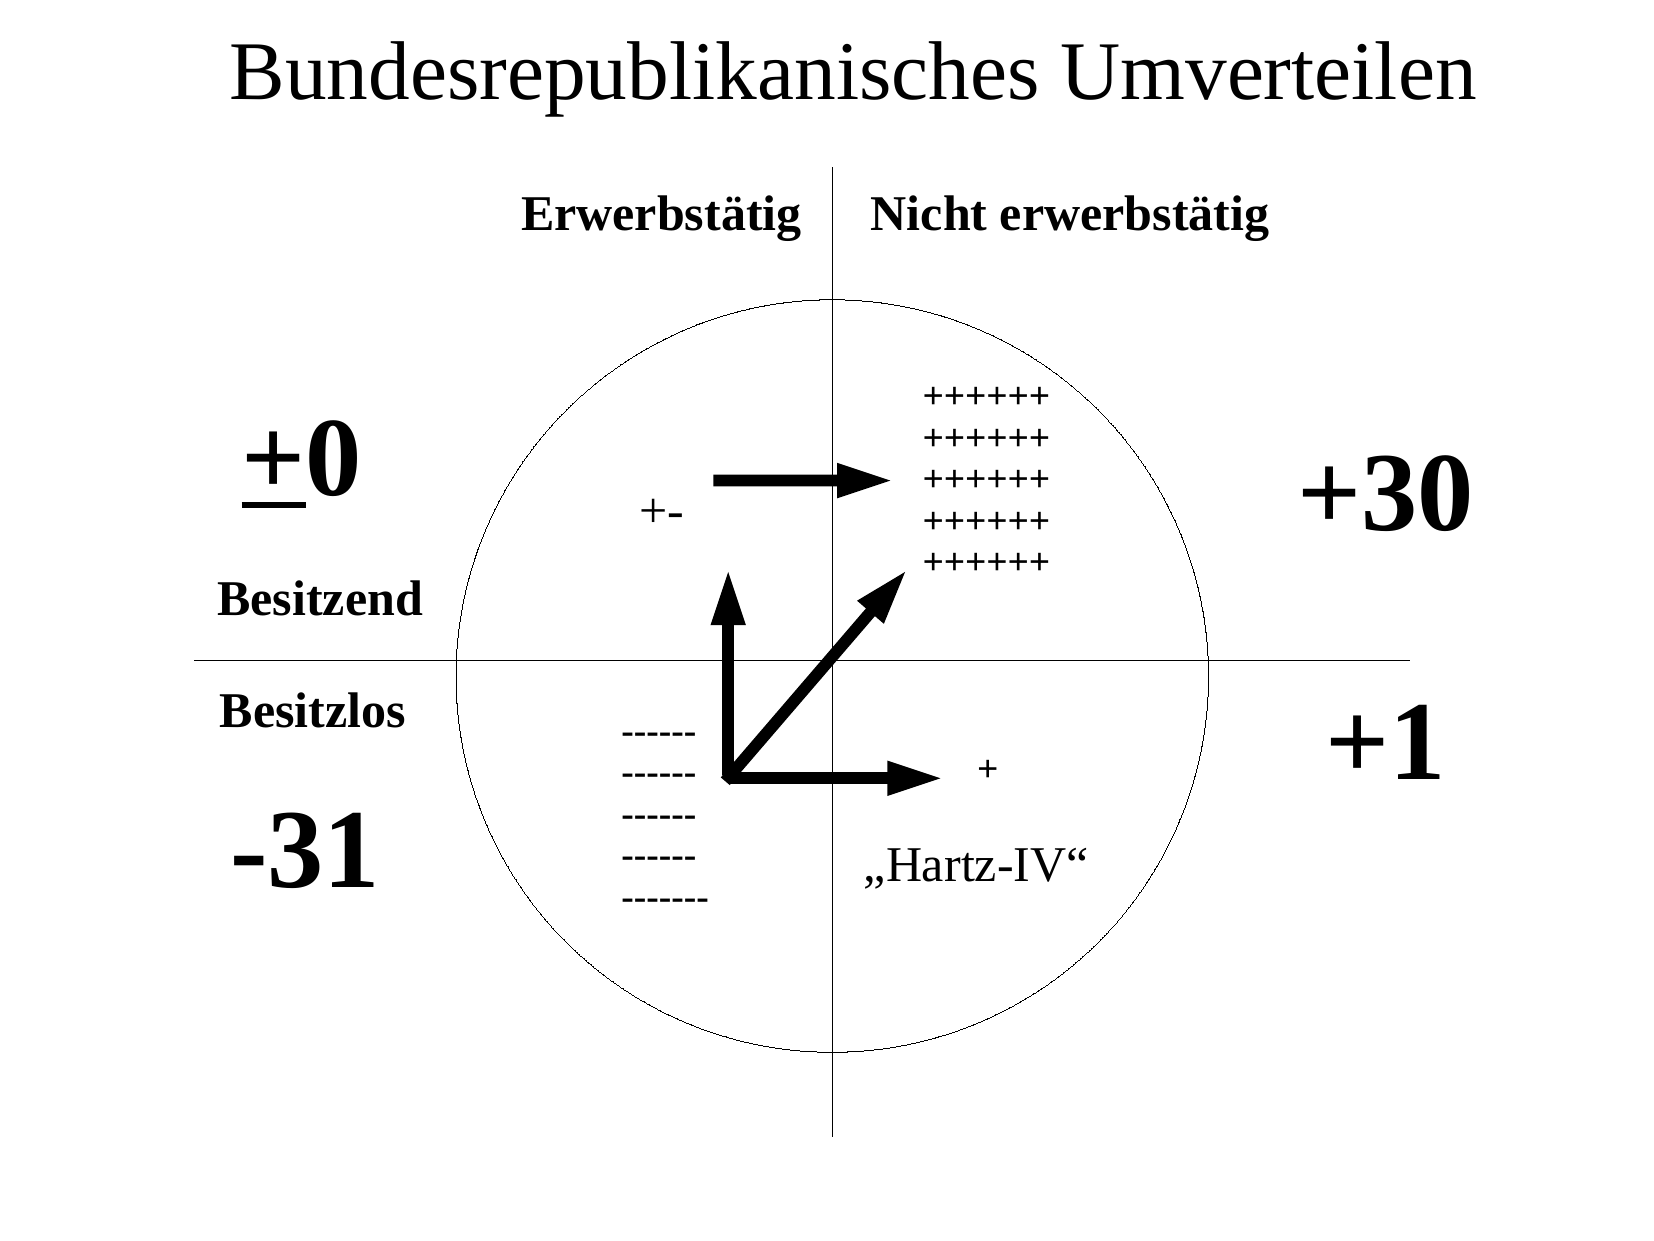

Bundesrepublikanisches Umverteilen
Erwerbstätig
Nicht erwerbstätig
++++++
++++++
++++++
++++++
++++++
+0
+30
 +1
+-
Besitzend
Besitzlos
------
------
------
------
-------
+
-31
„Hartz-IV“